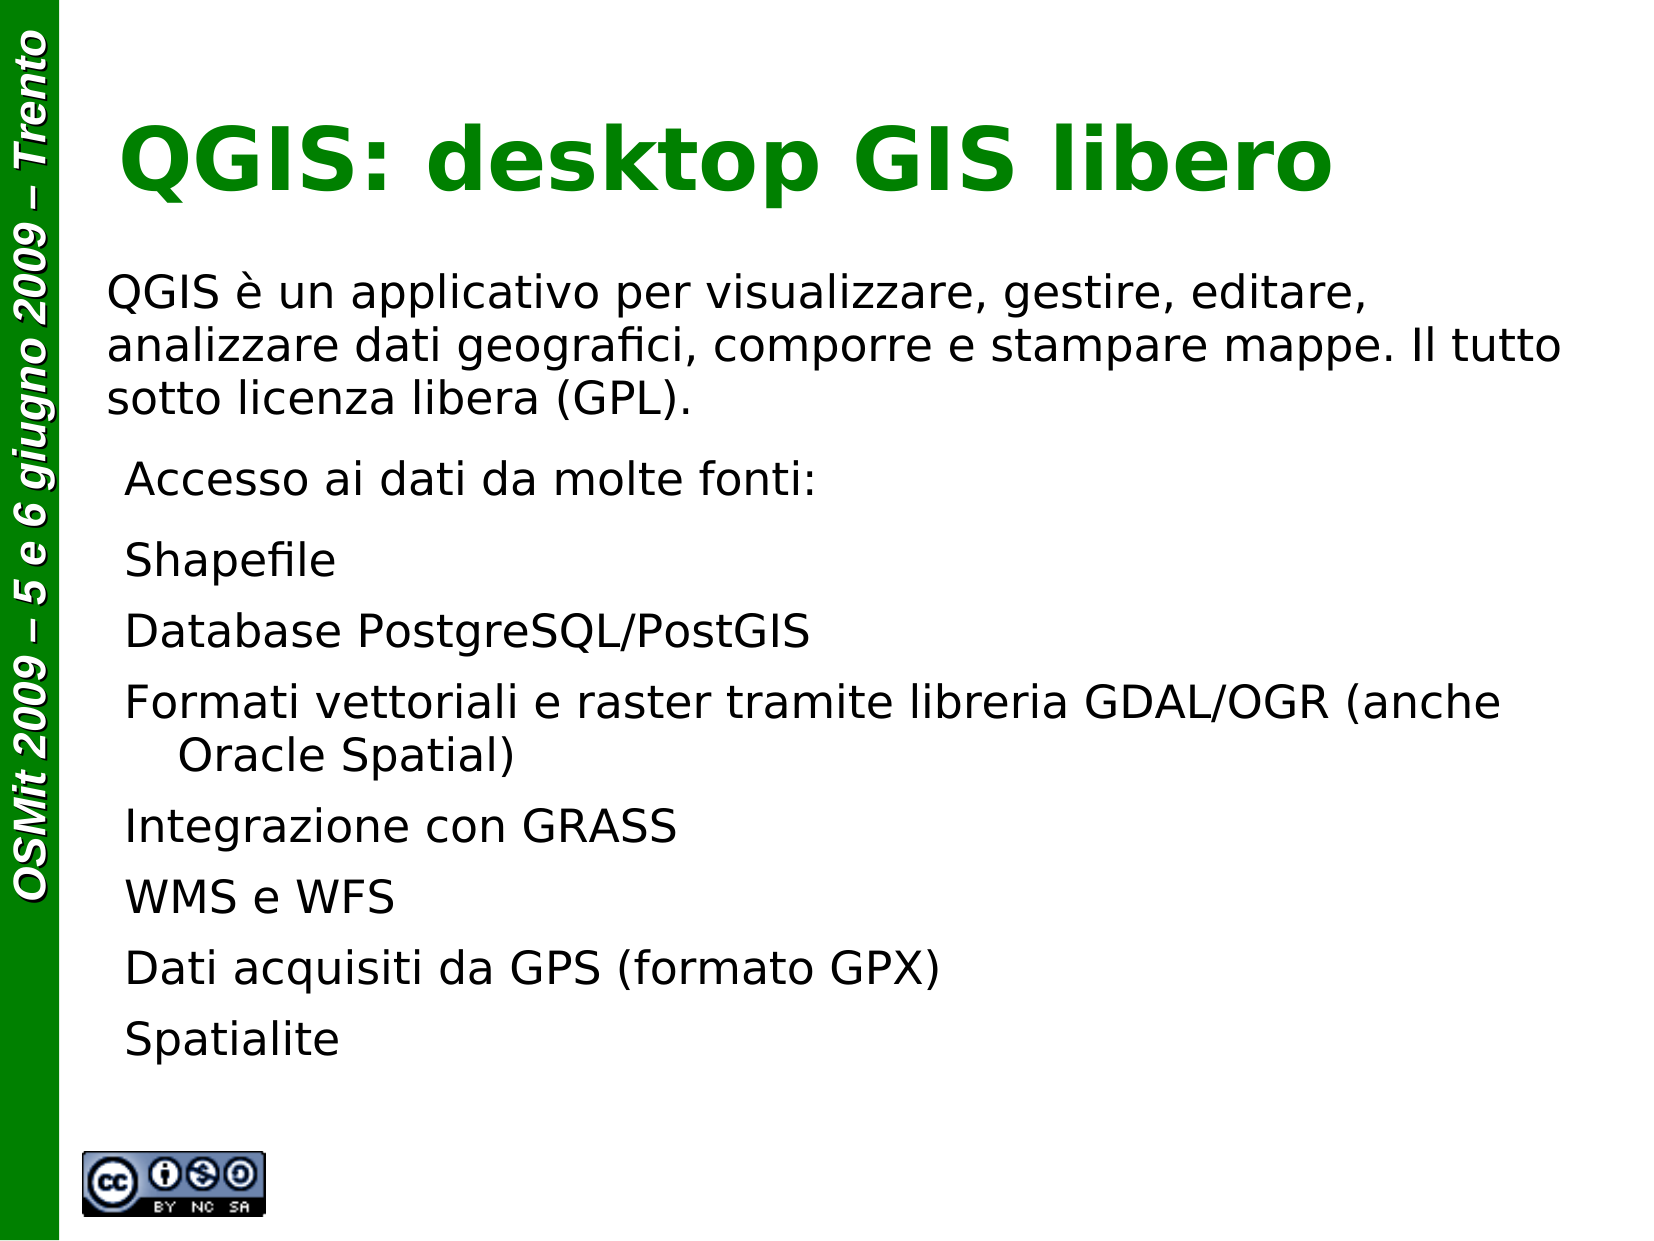

# QGIS: desktop GIS libero
QGIS è un applicativo per visualizzare, gestire, editare, analizzare dati geografici, comporre e stampare mappe. Il tutto sotto licenza libera (GPL).
Accesso ai dati da molte fonti:
Shapefile
Database PostgreSQL/PostGIS
Formati vettoriali e raster tramite libreria GDAL/OGR (anche Oracle Spatial)
Integrazione con GRASS
WMS e WFS
Dati acquisiti da GPS (formato GPX)
Spatialite